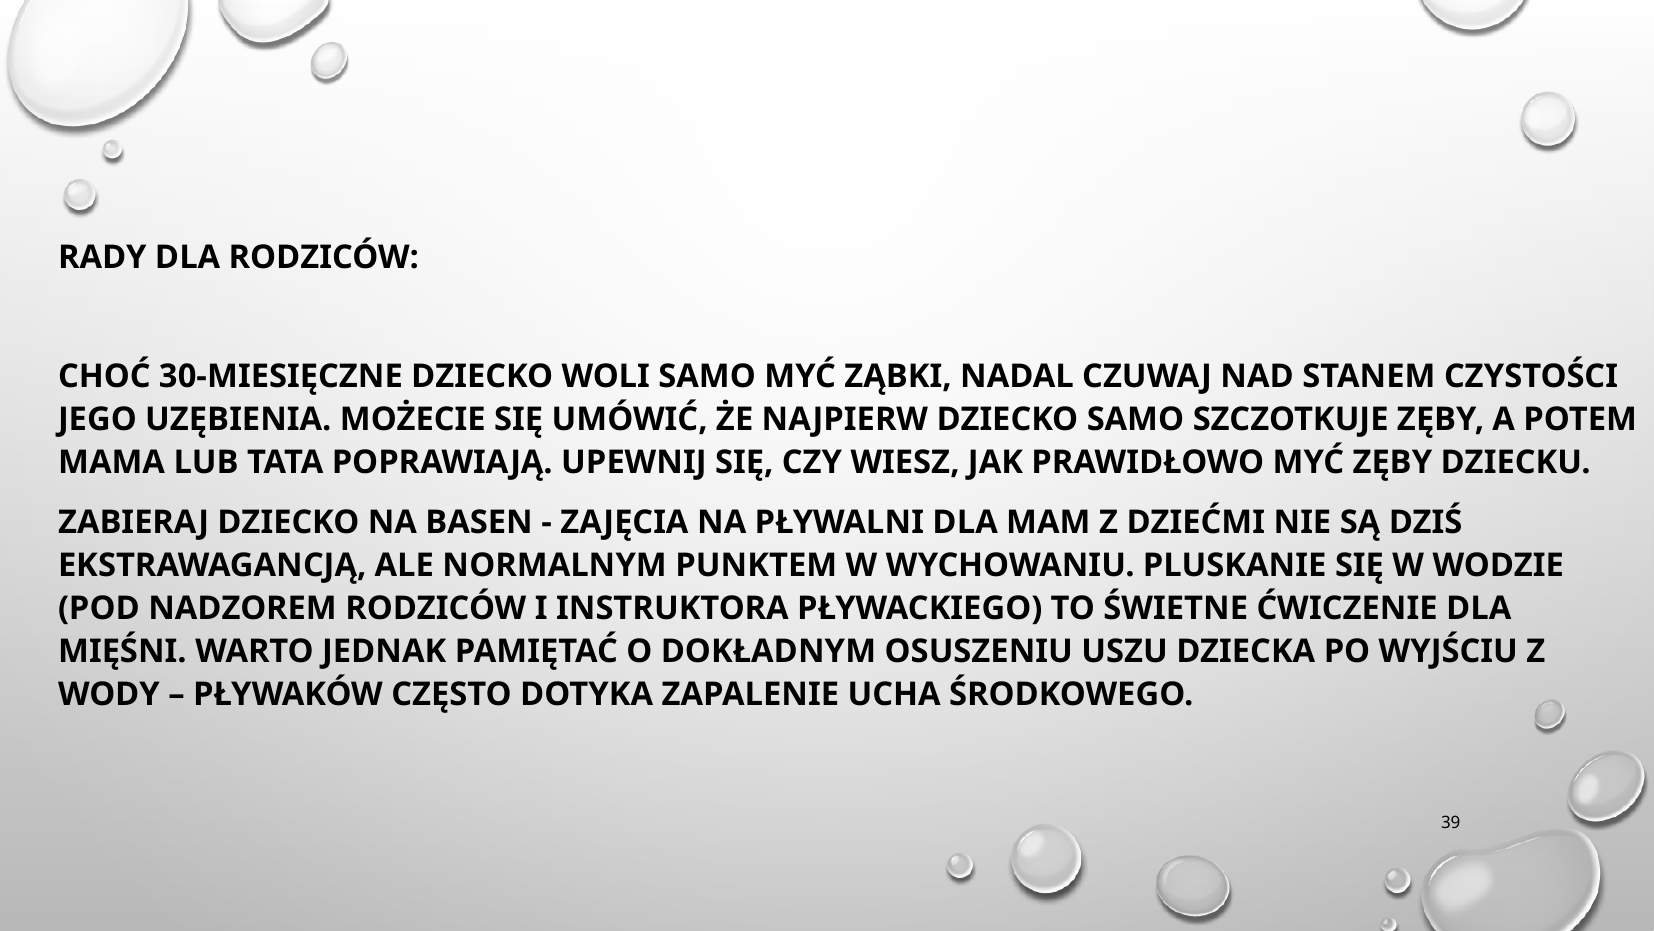

# Rady dla rodziców:
Choć 30-miesięczne dziecko woli samo myć ząbki, nadal czuwaj nad stanem czystości jego uzębienia. Możecie się umówić, że najpierw dziecko samo szczotkuje zęby, a potem mama lub tata poprawiają. Upewnij się, czy wiesz, jak prawidłowo myć zęby dziecku.
Zabieraj dziecko na basen - zajęcia na pływalni dla mam z dziećmi nie są dziś ekstrawagancją, ale normalnym punktem w wychowaniu. Pluskanie się w wodzie (pod nadzorem rodziców i instruktora pływackiego) to świetne ćwiczenie dla mięśni. Warto jednak pamiętać o dokładnym osuszeniu uszu dziecka po wyjściu z wody – pływaków często dotyka zapalenie ucha środkowego.
38